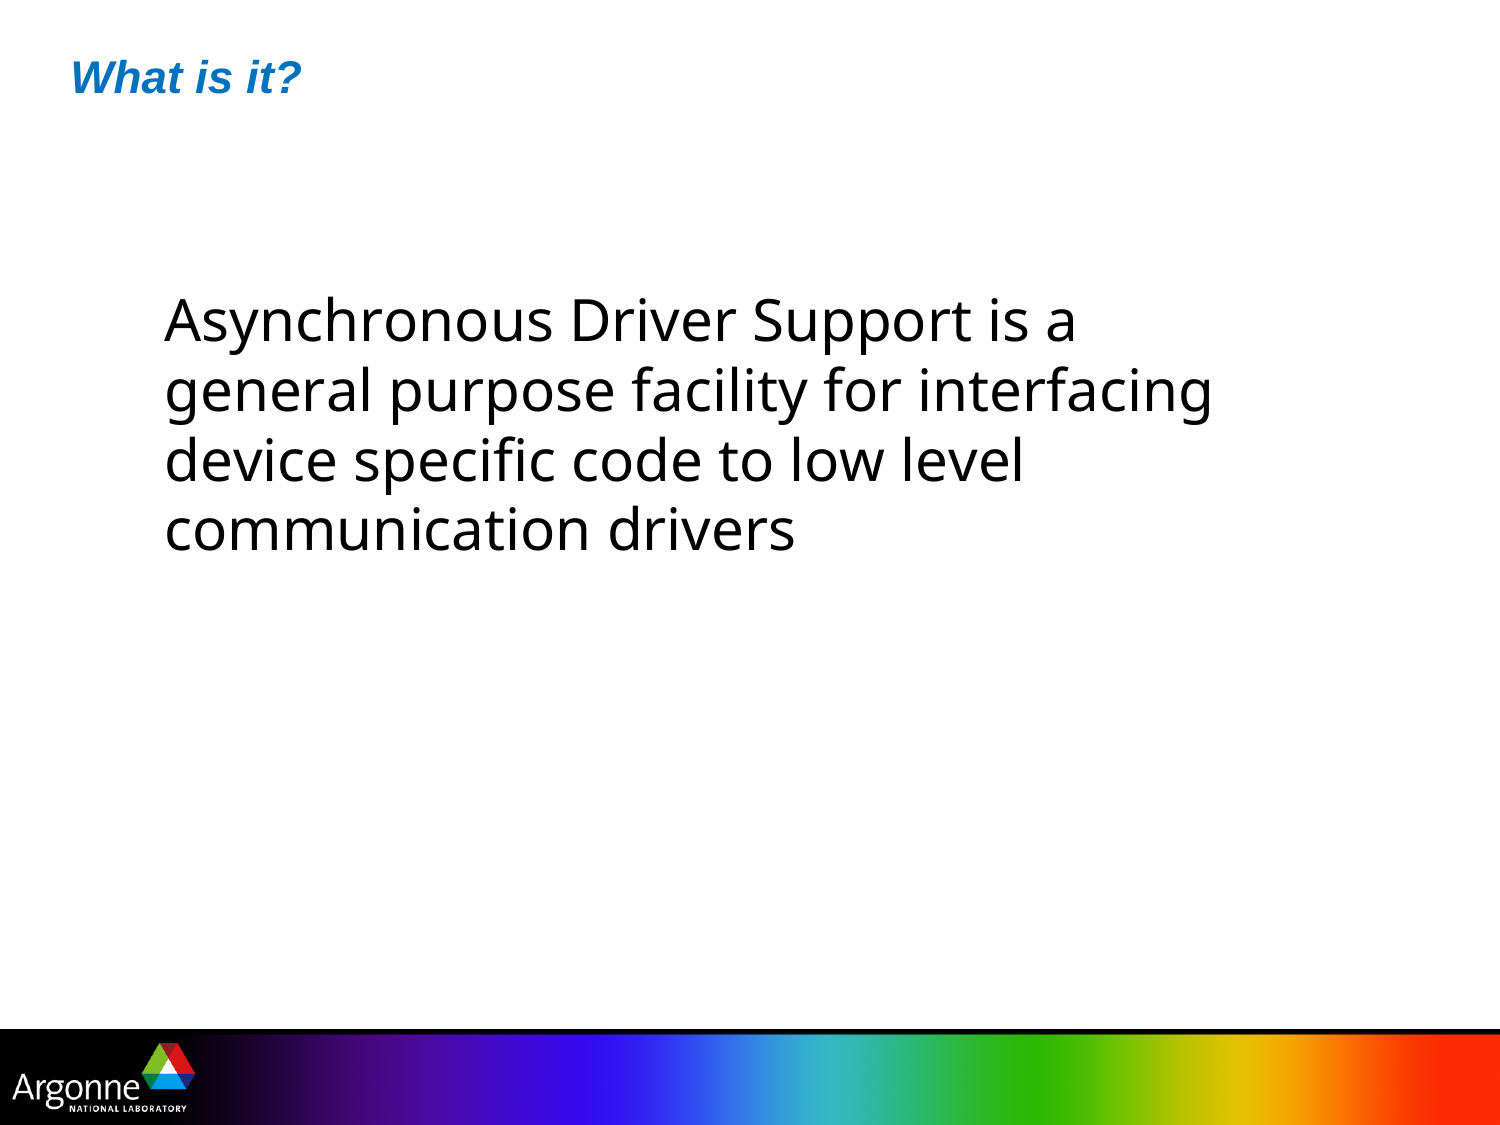

# What is it?
Asynchronous Driver Support is a general purpose facility for interfacing device specific code to low level communication drivers